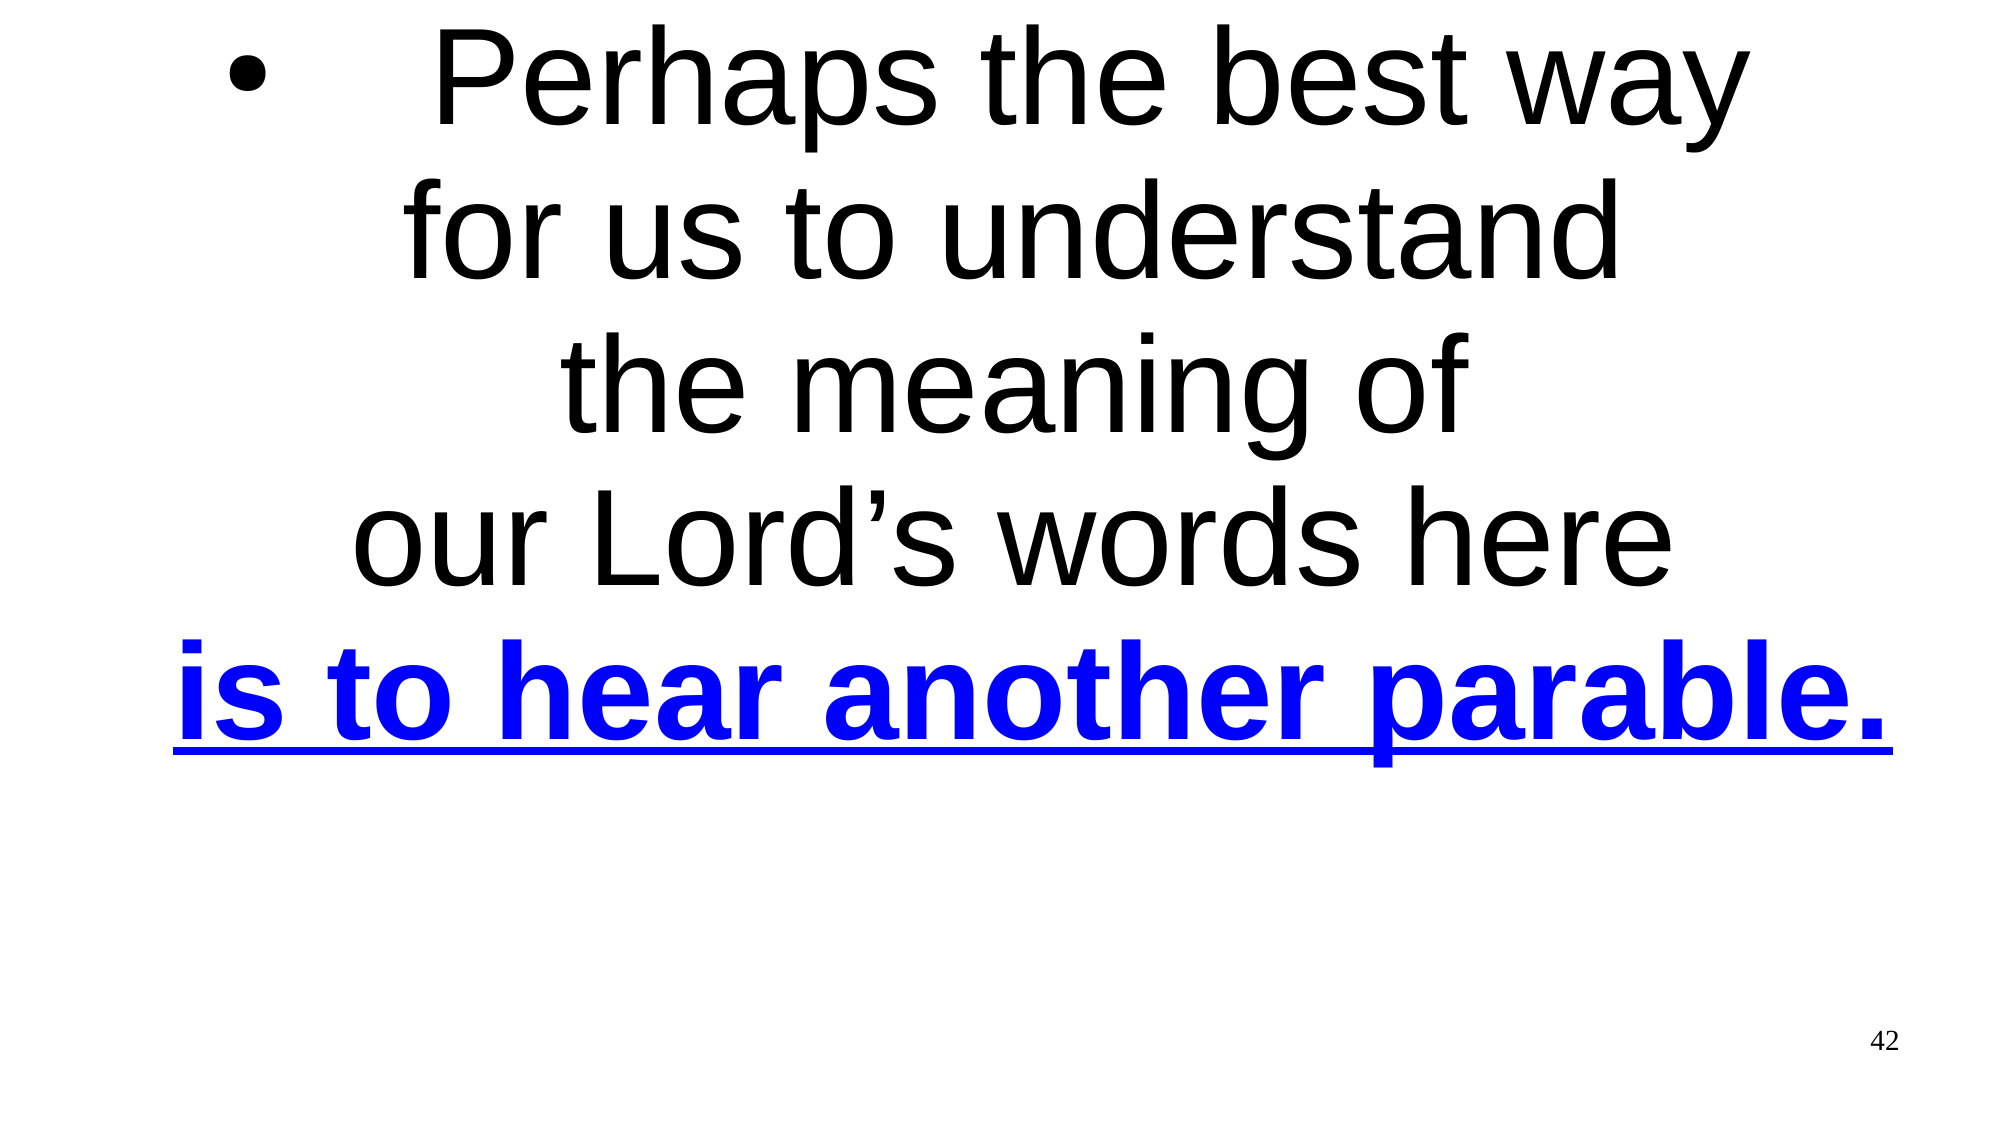

# Perhaps the best way for us to understand the meaning of our Lord’s words here is to hear another parable.
42